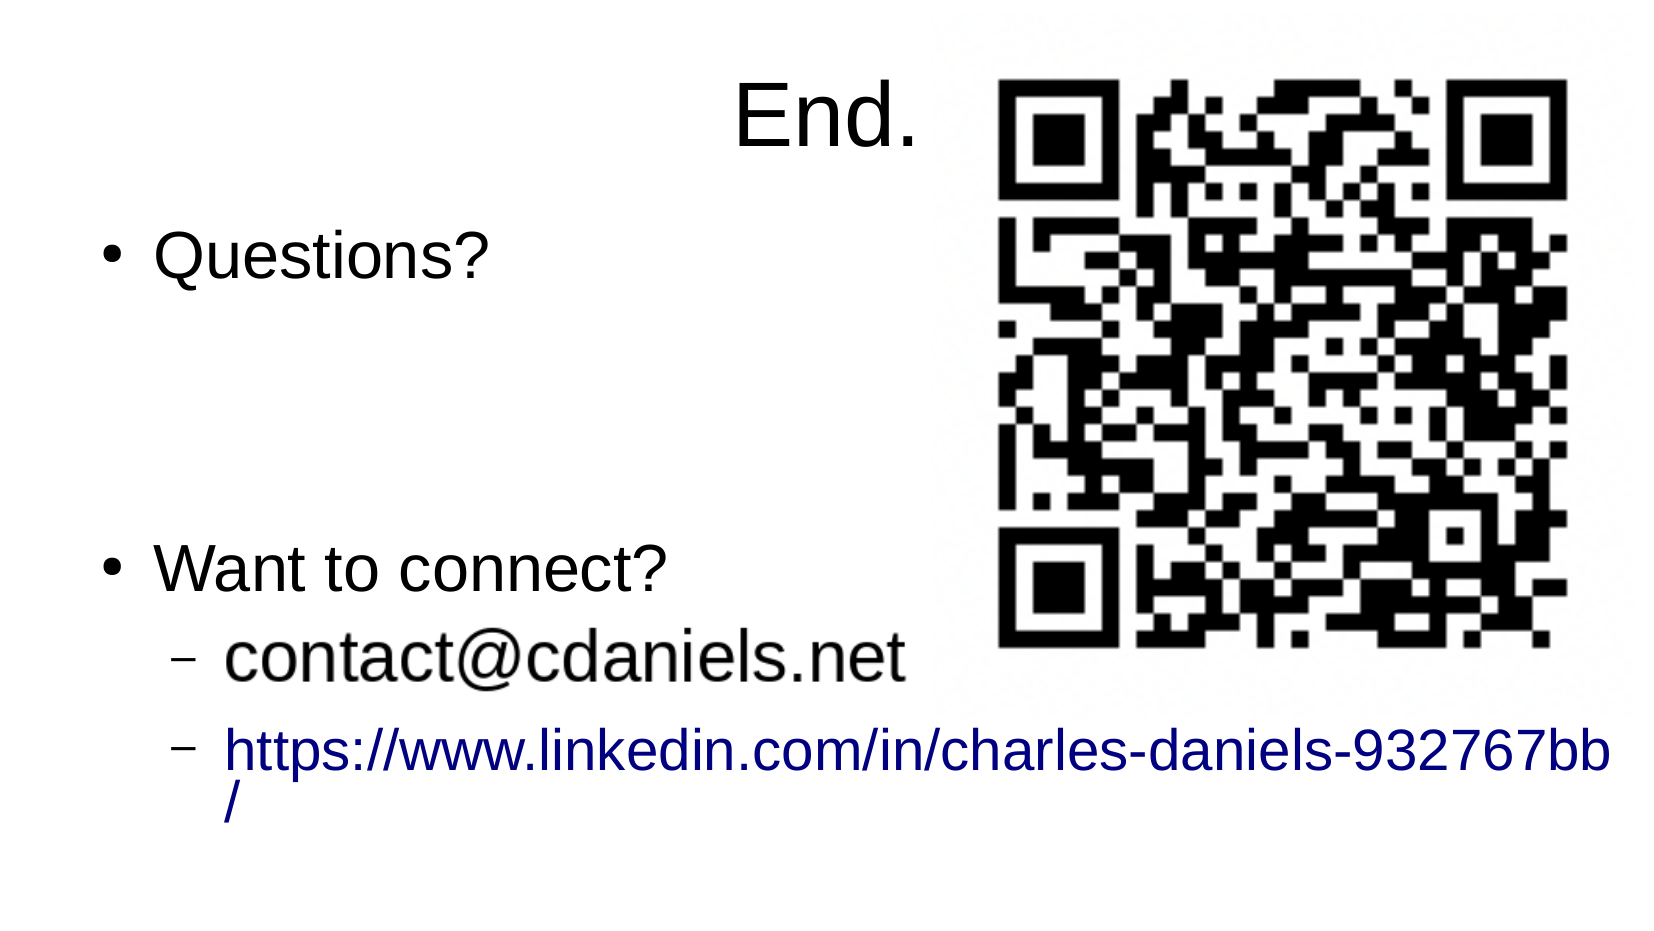

# End.
Questions?
Want to connect?
https://www.linkedin.com/in/charles-daniels-932767bb/